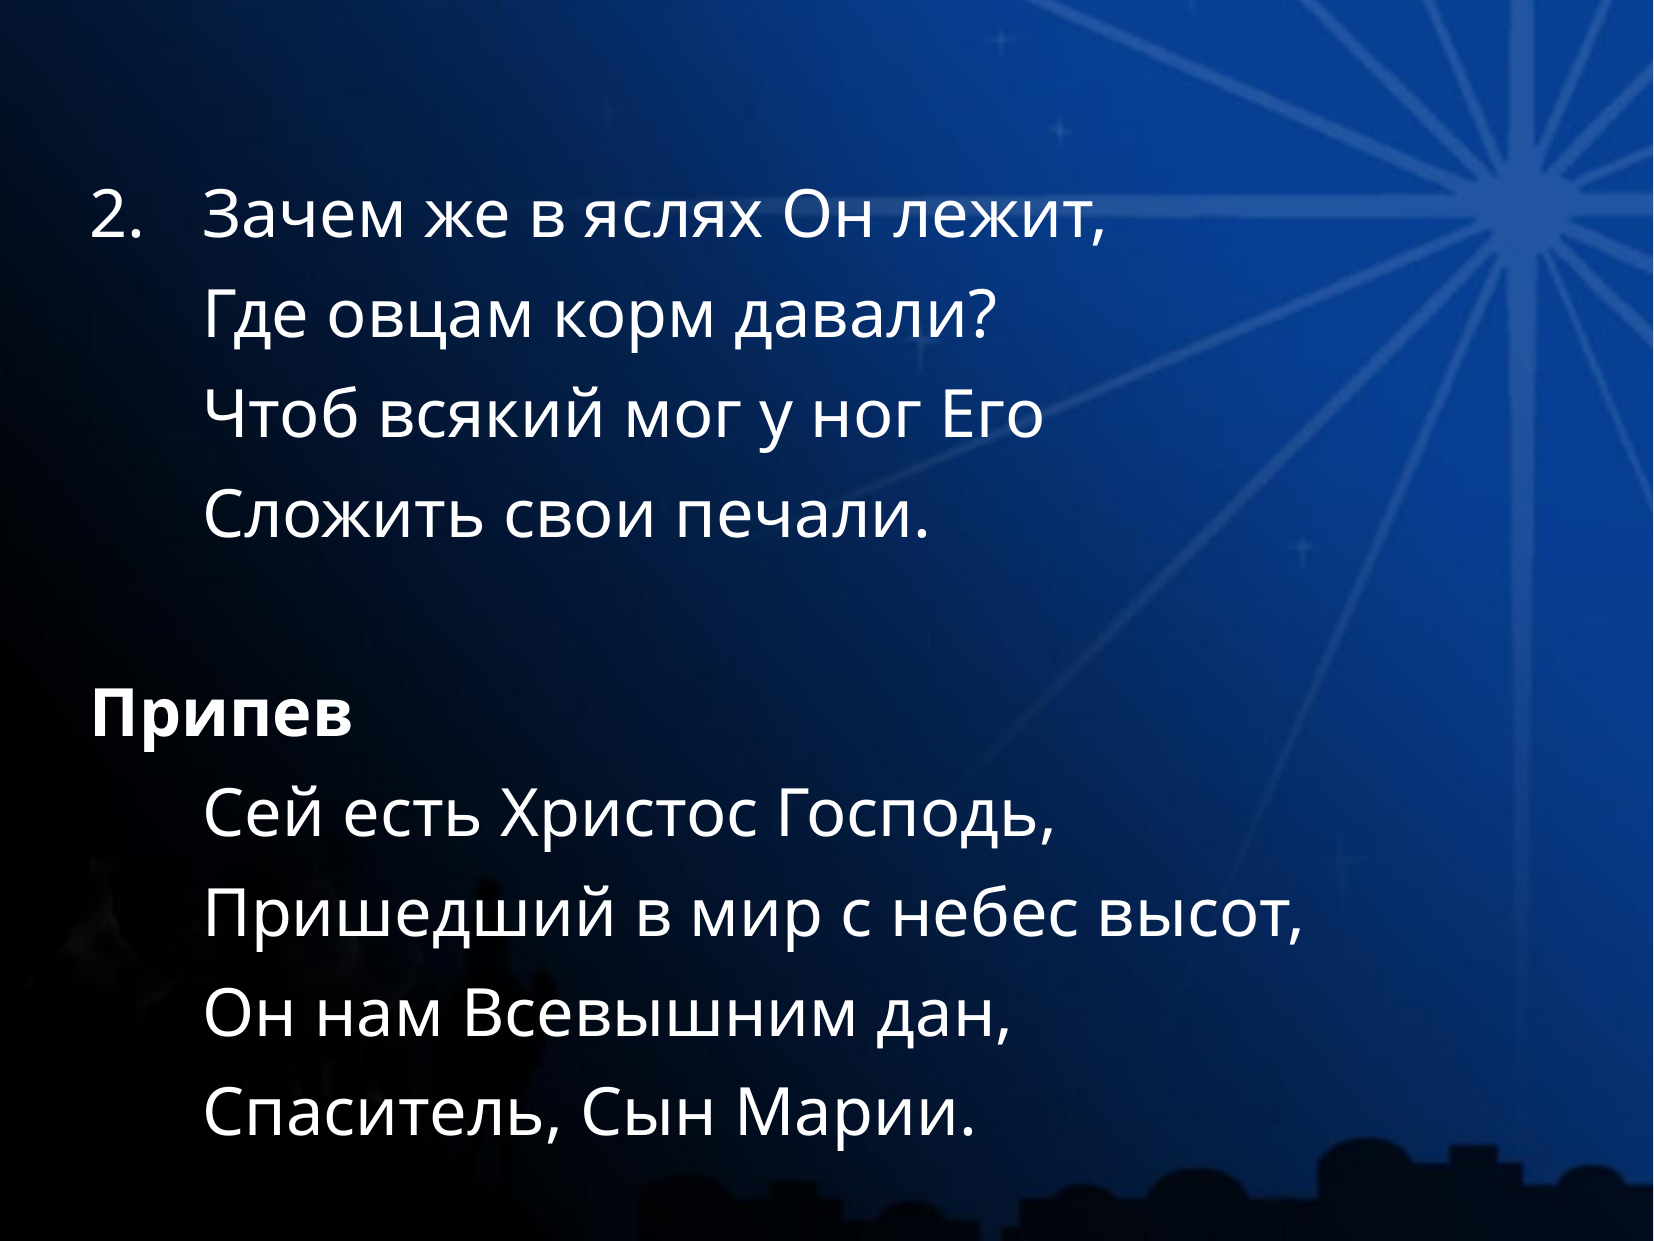

2.	Зачем же в яслях Он лежит,
	Где овцам корм давали?
	Чтоб всякий мог у ног Его
	Сложить свои печали.
Припев
	Сей есть Христос Господь,
	Пришедший в мир с небес высот,
	Он нам Всевышним дан,
	Спаситель, Сын Марии.